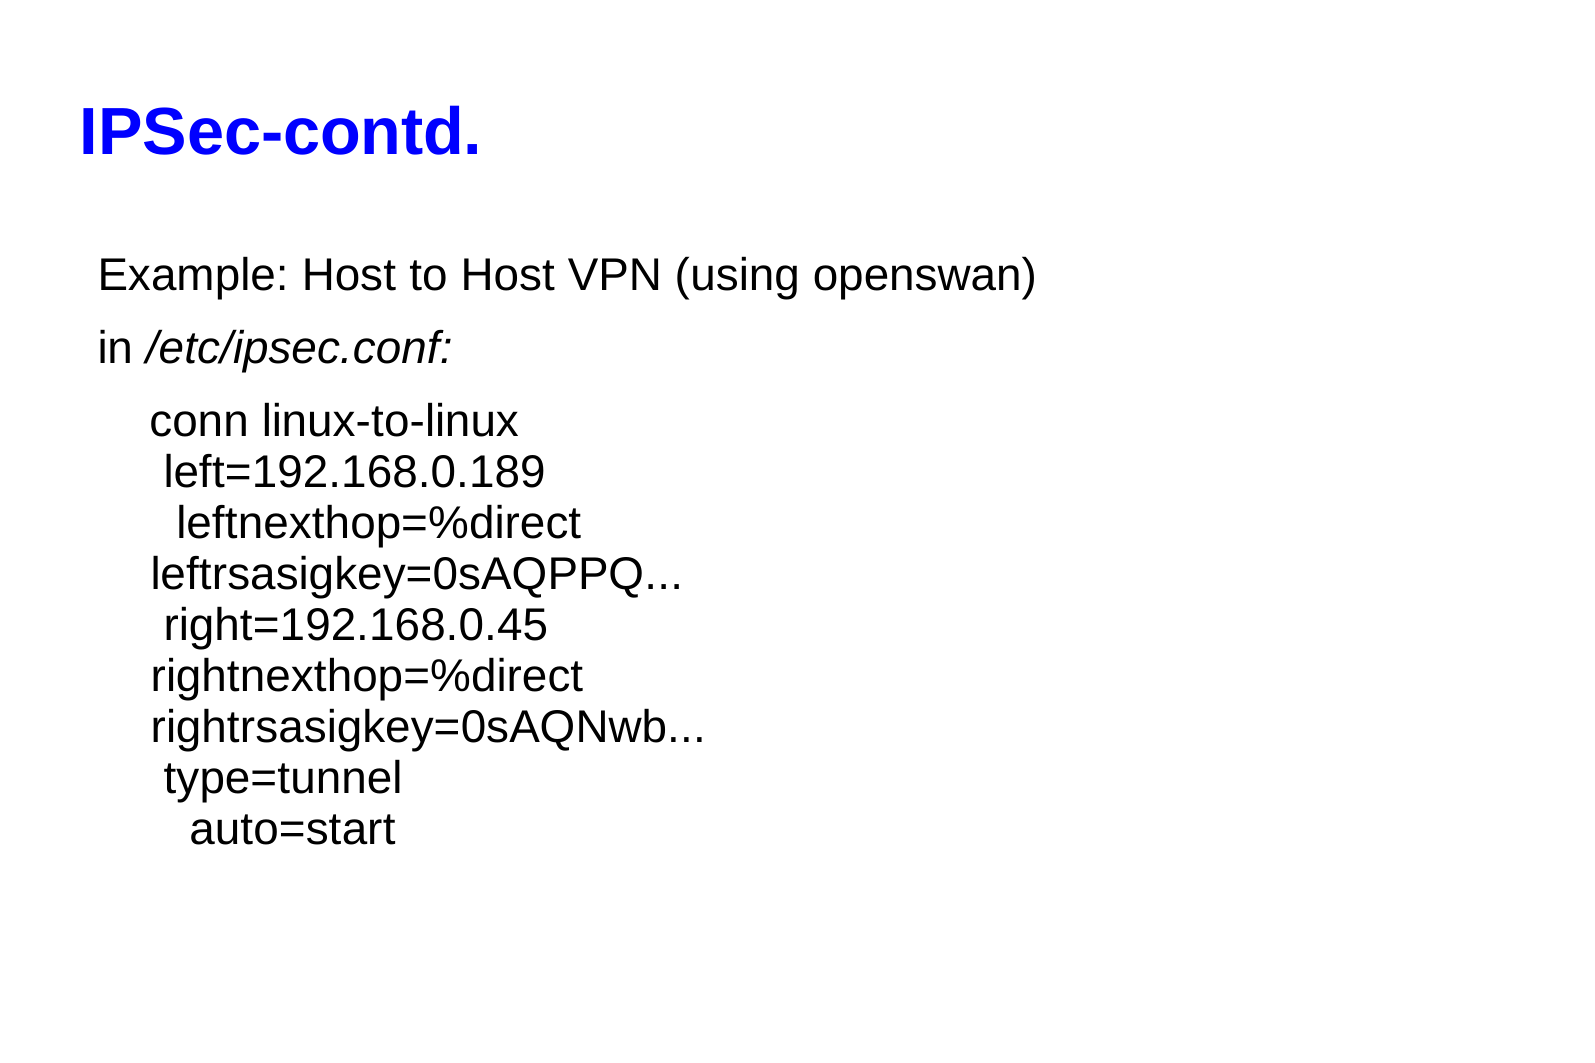

# IPSec-contd.
Example: Host to Host VPN (using openswan)
in /etc/ipsec.conf:
 conn linux-to-linux left=192.168.0.189 leftnexthop=%direct leftrsasigkey=0sAQPPQ... right=192.168.0.45 rightnexthop=%direct rightrsasigkey=0sAQNwb... type=tunnel auto=start